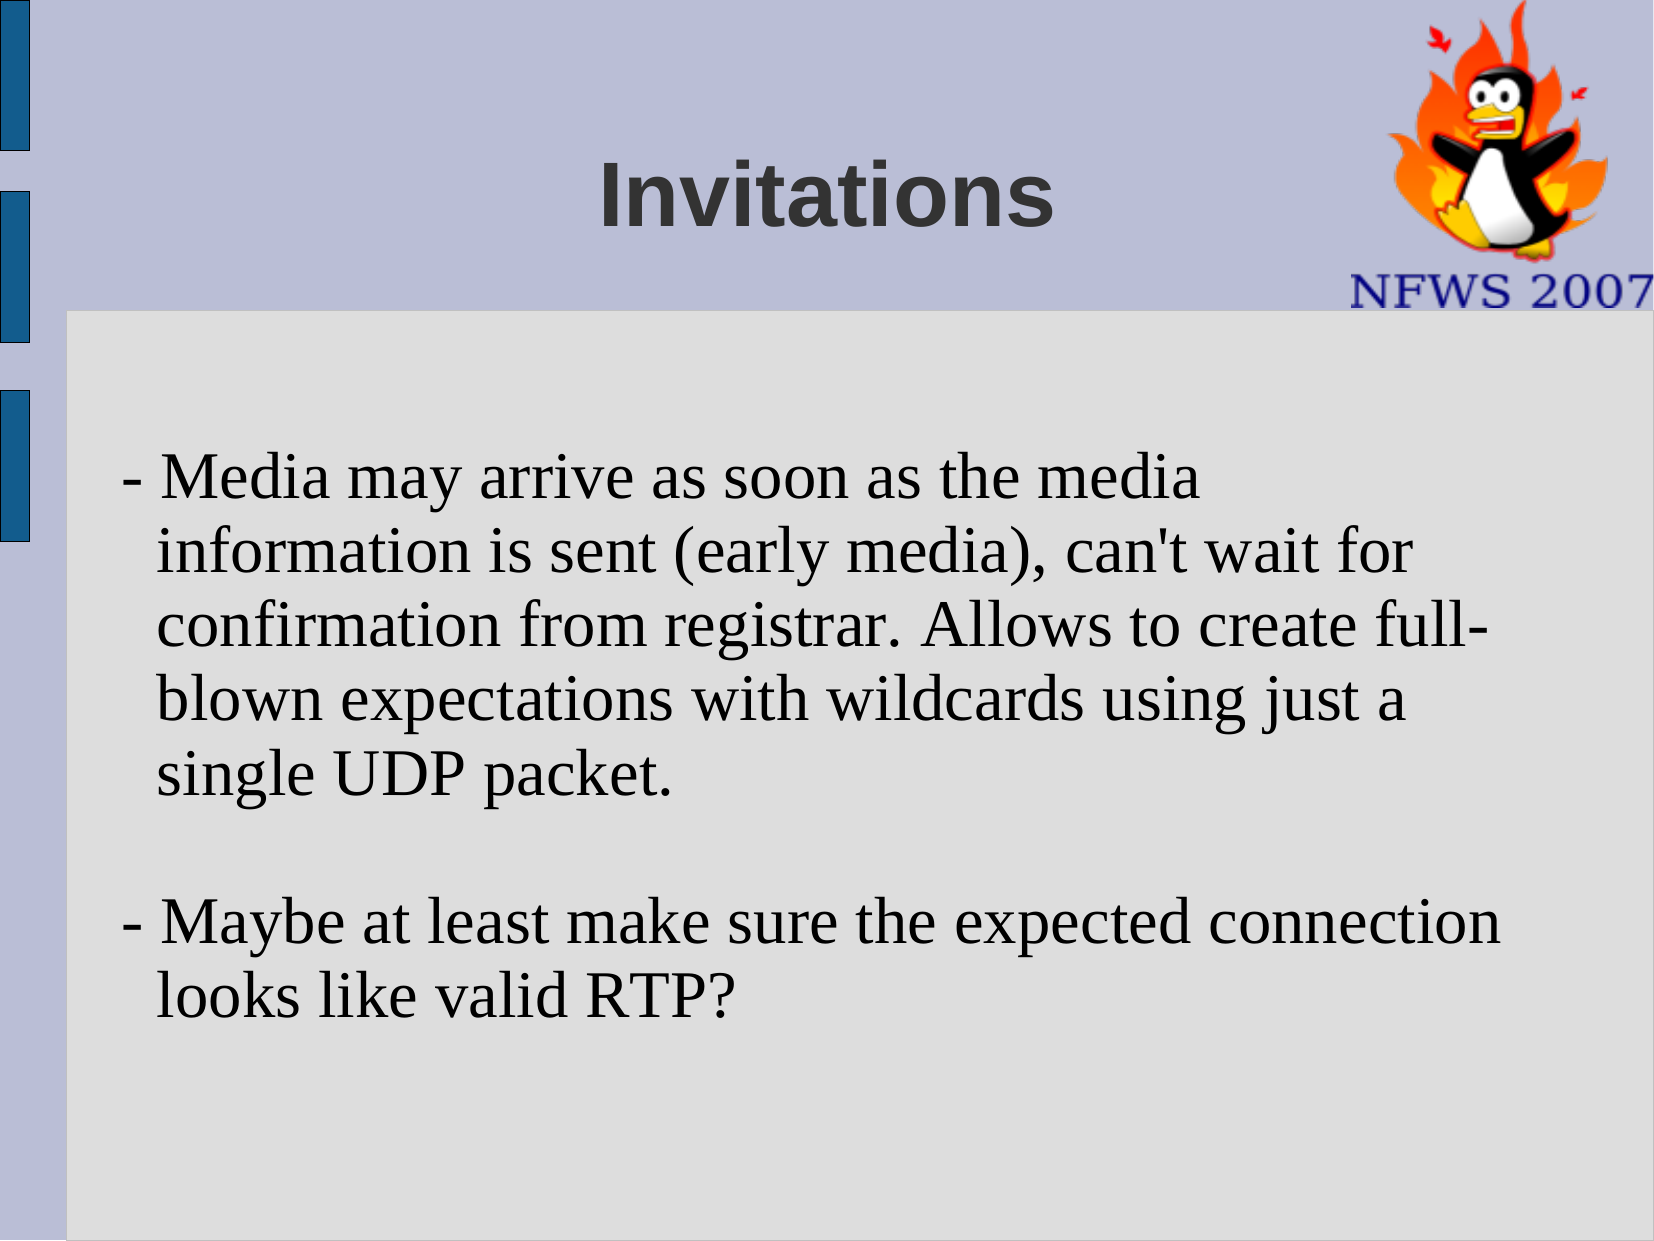

# Invitations
- Media may arrive as soon as the media information is sent (early media), can't wait for confirmation from registrar. Allows to create full-blown expectations with wildcards using just a single UDP packet.
- Maybe at least make sure the expected connection looks like valid RTP?